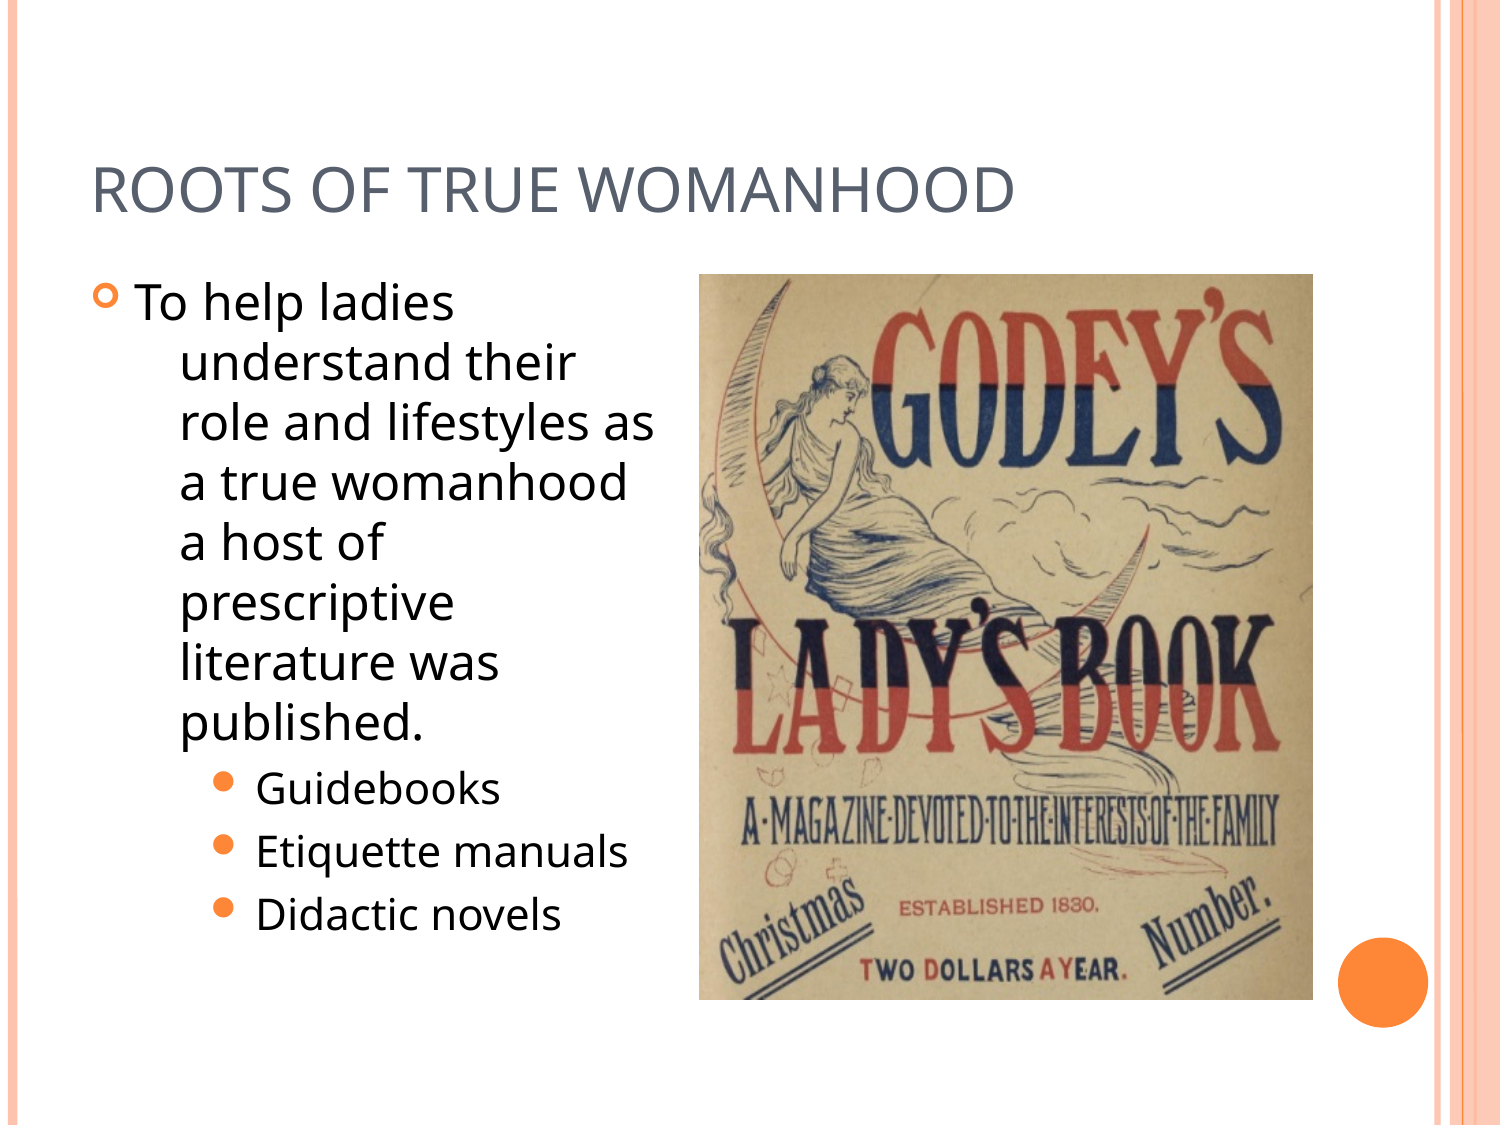

# Roots of True Womanhood
To help ladies understand their role and lifestyles as a true womanhood a host of prescriptive literature was published.
Guidebooks
Etiquette manuals
Didactic novels